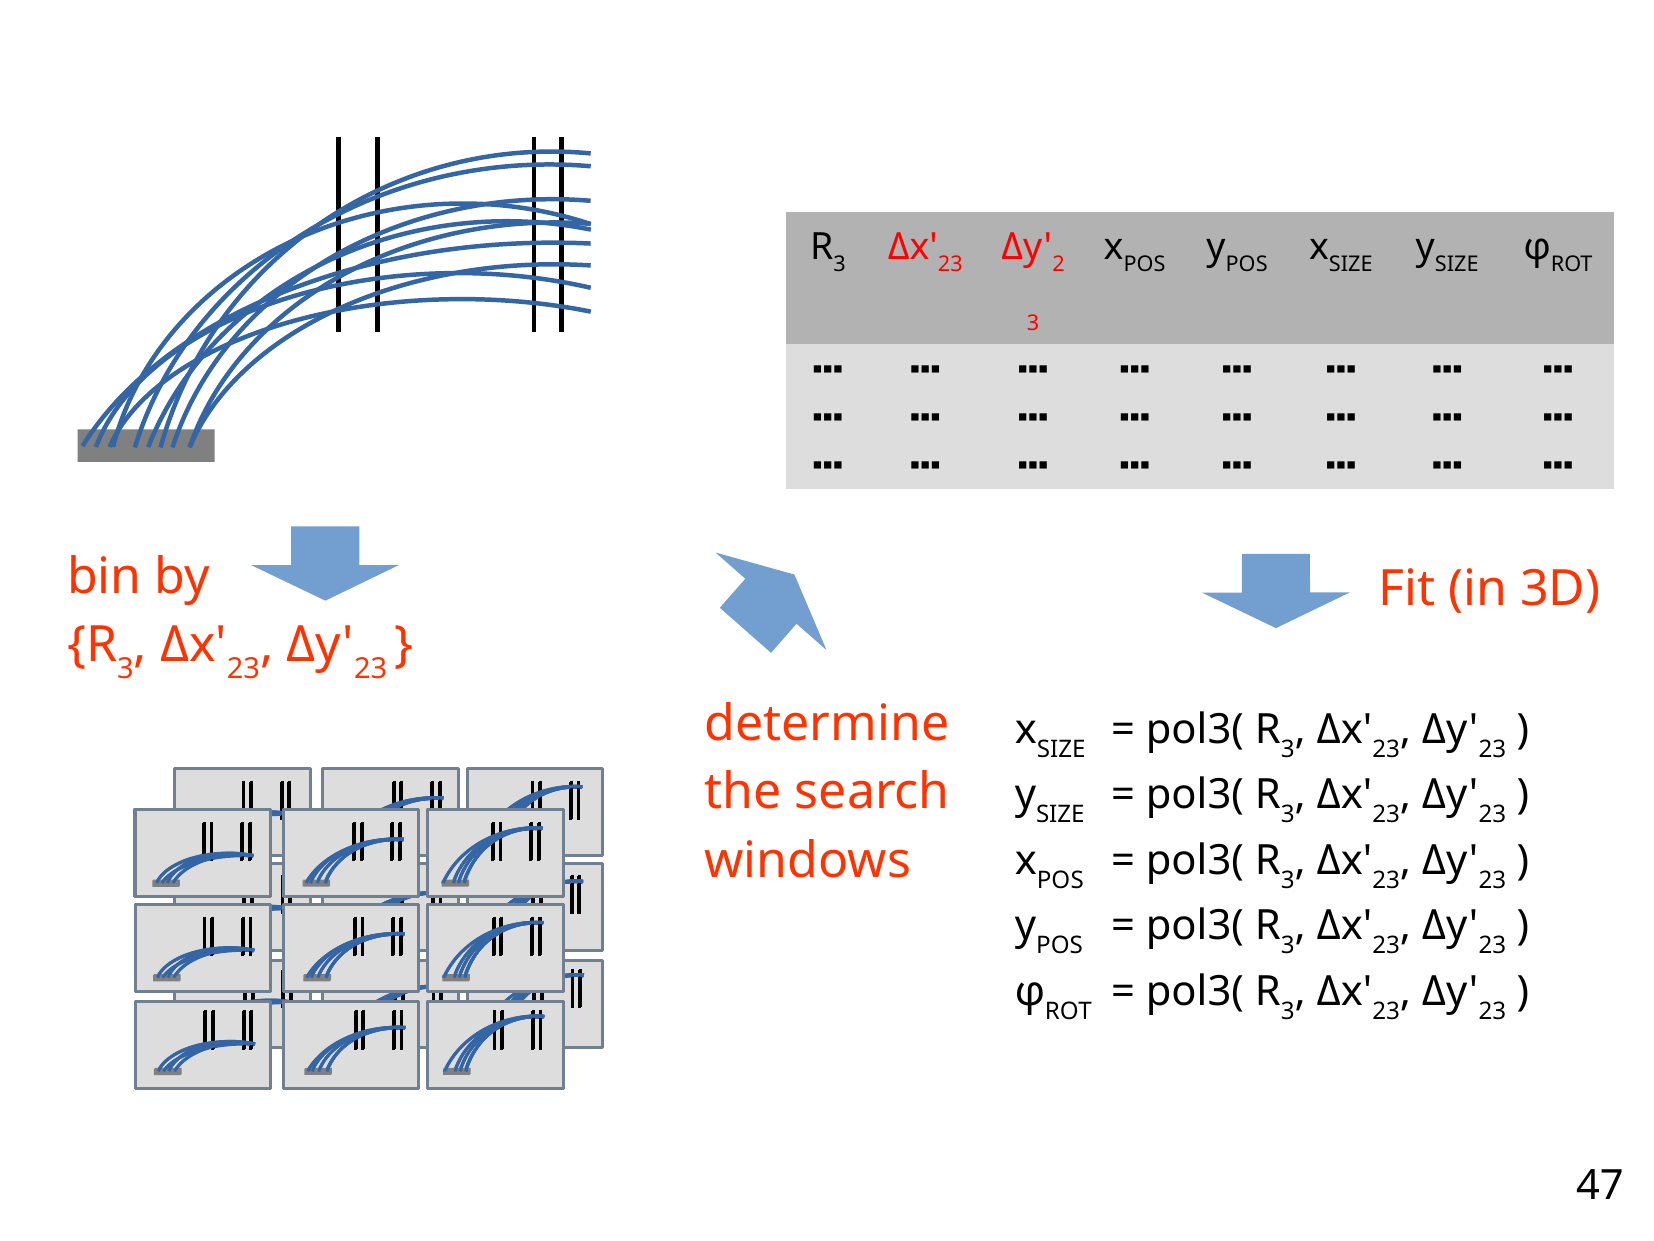

| R3 | Δx'23 | Δy'23 | xPOS | yPOS | xSIZE | ySIZE | φROT |
| --- | --- | --- | --- | --- | --- | --- | --- |
| ▪▪▪ | ▪▪▪ | ▪▪▪ | ▪▪▪ | ▪▪▪ | ▪▪▪ | ▪▪▪ | ▪▪▪ |
| ▪▪▪ | ▪▪▪ | ▪▪▪ | ▪▪▪ | ▪▪▪ | ▪▪▪ | ▪▪▪ | ▪▪▪ |
| ▪▪▪ | ▪▪▪ | ▪▪▪ | ▪▪▪ | ▪▪▪ | ▪▪▪ | ▪▪▪ | ▪▪▪ |
bin by
{R3, Δx'23, Δy'23 }
Fit (in 3D)
determine the search windows
 xSIZE 	= pol3( R3, Δx'23, Δy'23 )
 ySIZE 	= pol3( R3, Δx'23, Δy'23 )
 xPOS 	= pol3( R3, Δx'23, Δy'23 )
 yPOS 	= pol3( R3, Δx'23, Δy'23 )
 φROT	= pol3( R3, Δx'23, Δy'23 )
47